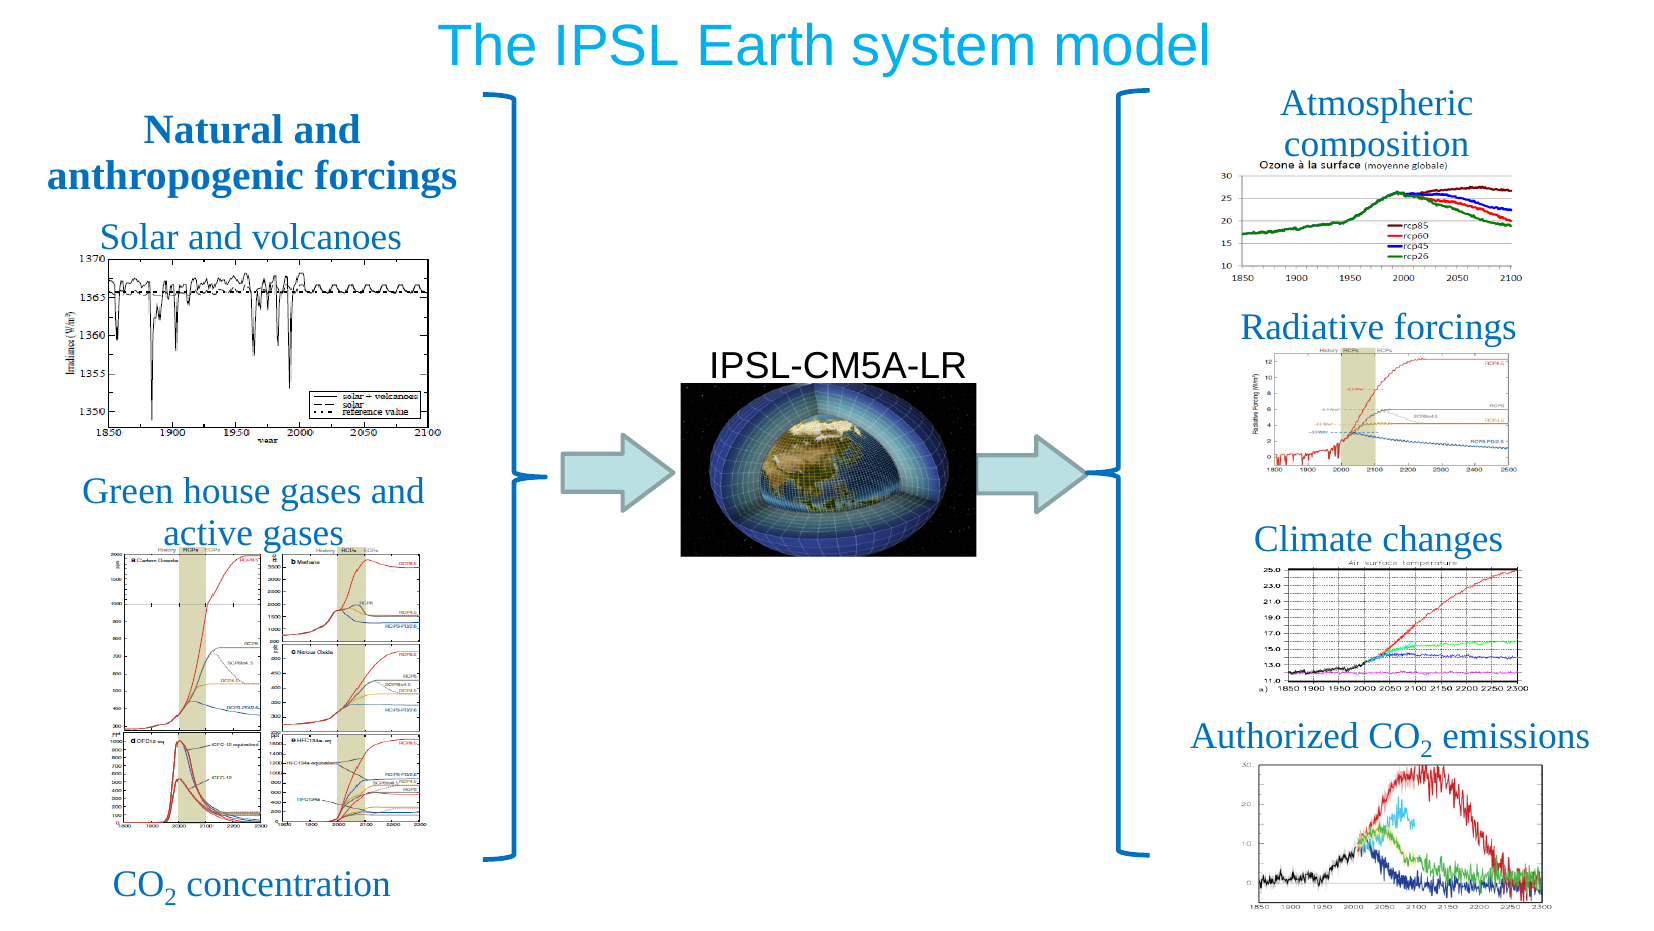

The IPSL Earth system model
Atmospheric composition
Natural and anthropogenic forcings
Solar and volcanoes
Radiative forcings
IPSL-CM5A-LR
Green house gases and active gases
Climate changes
Authorized CO2 emissions
CO2 concentration